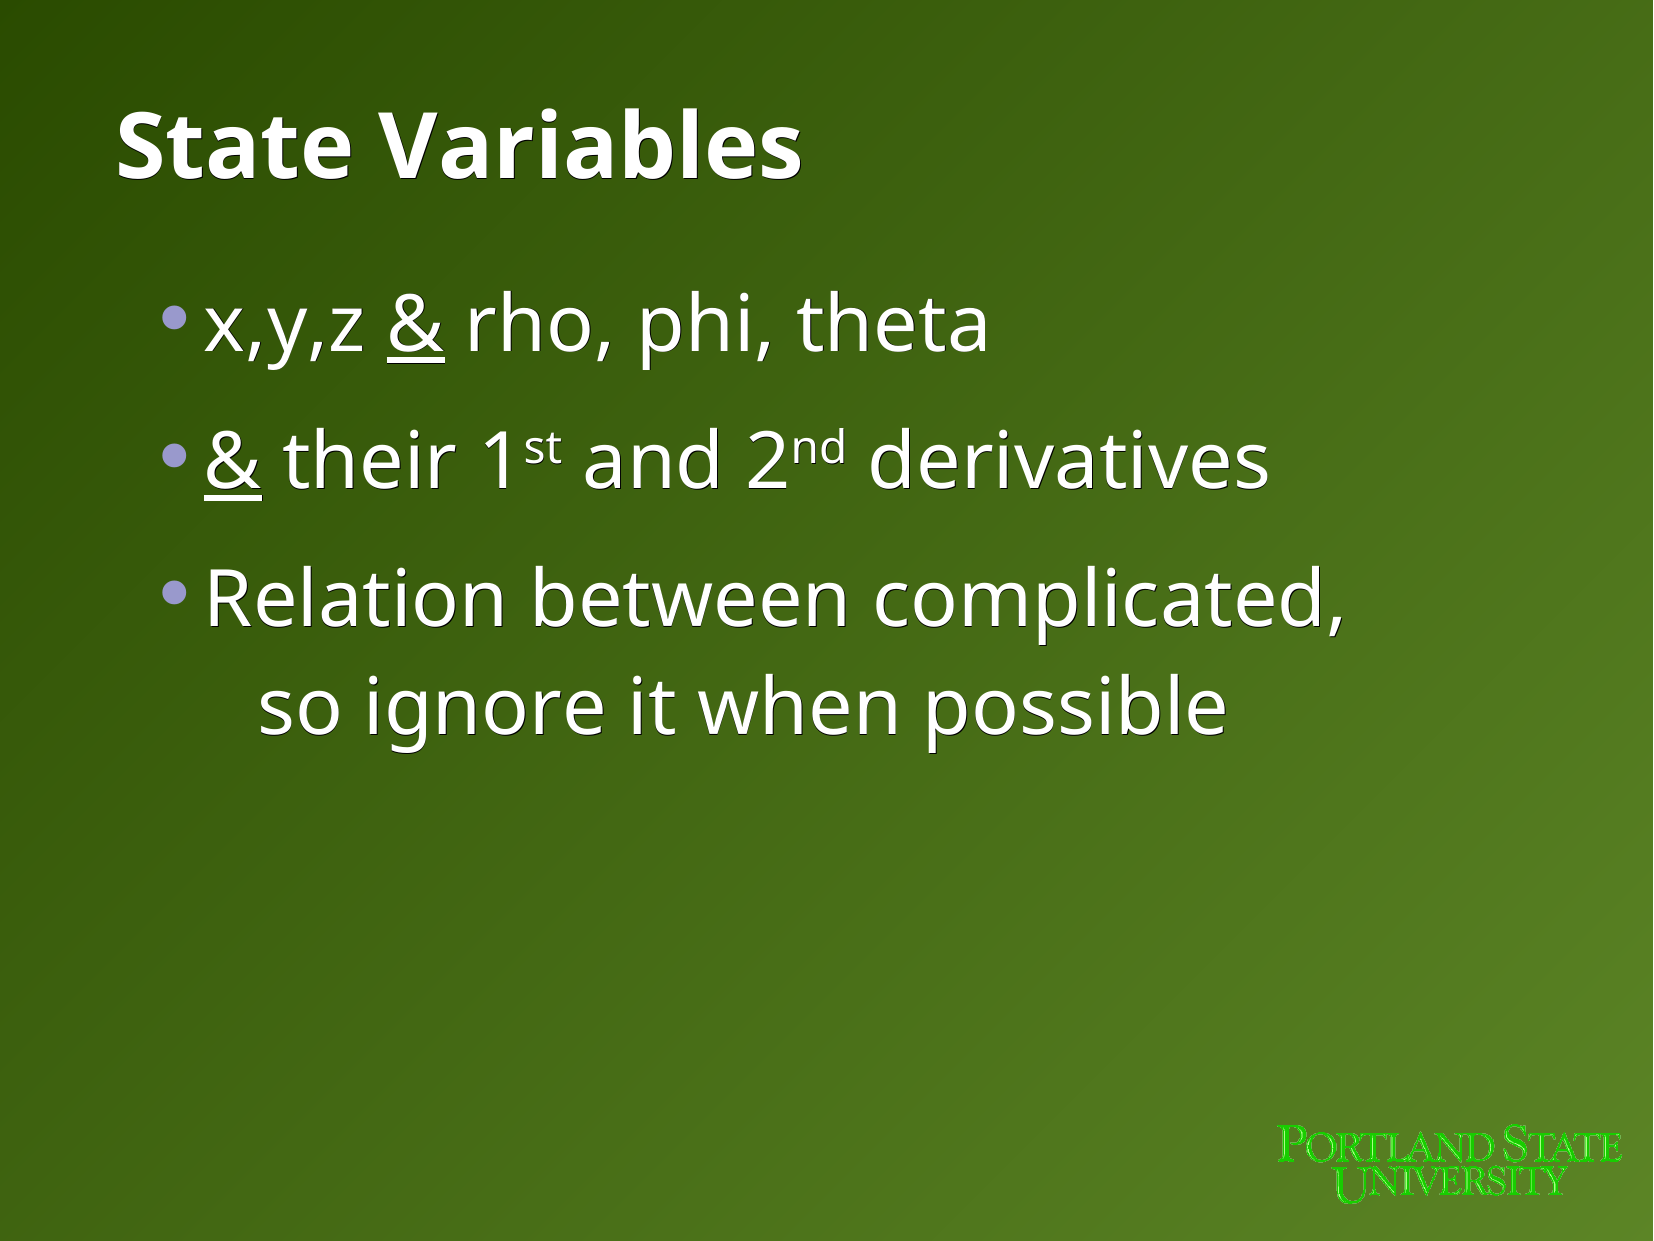

# State Variables
x,y,z & rho, phi, theta
& their 1st and 2nd derivatives
Relation between complicated,
so ignore it when possible